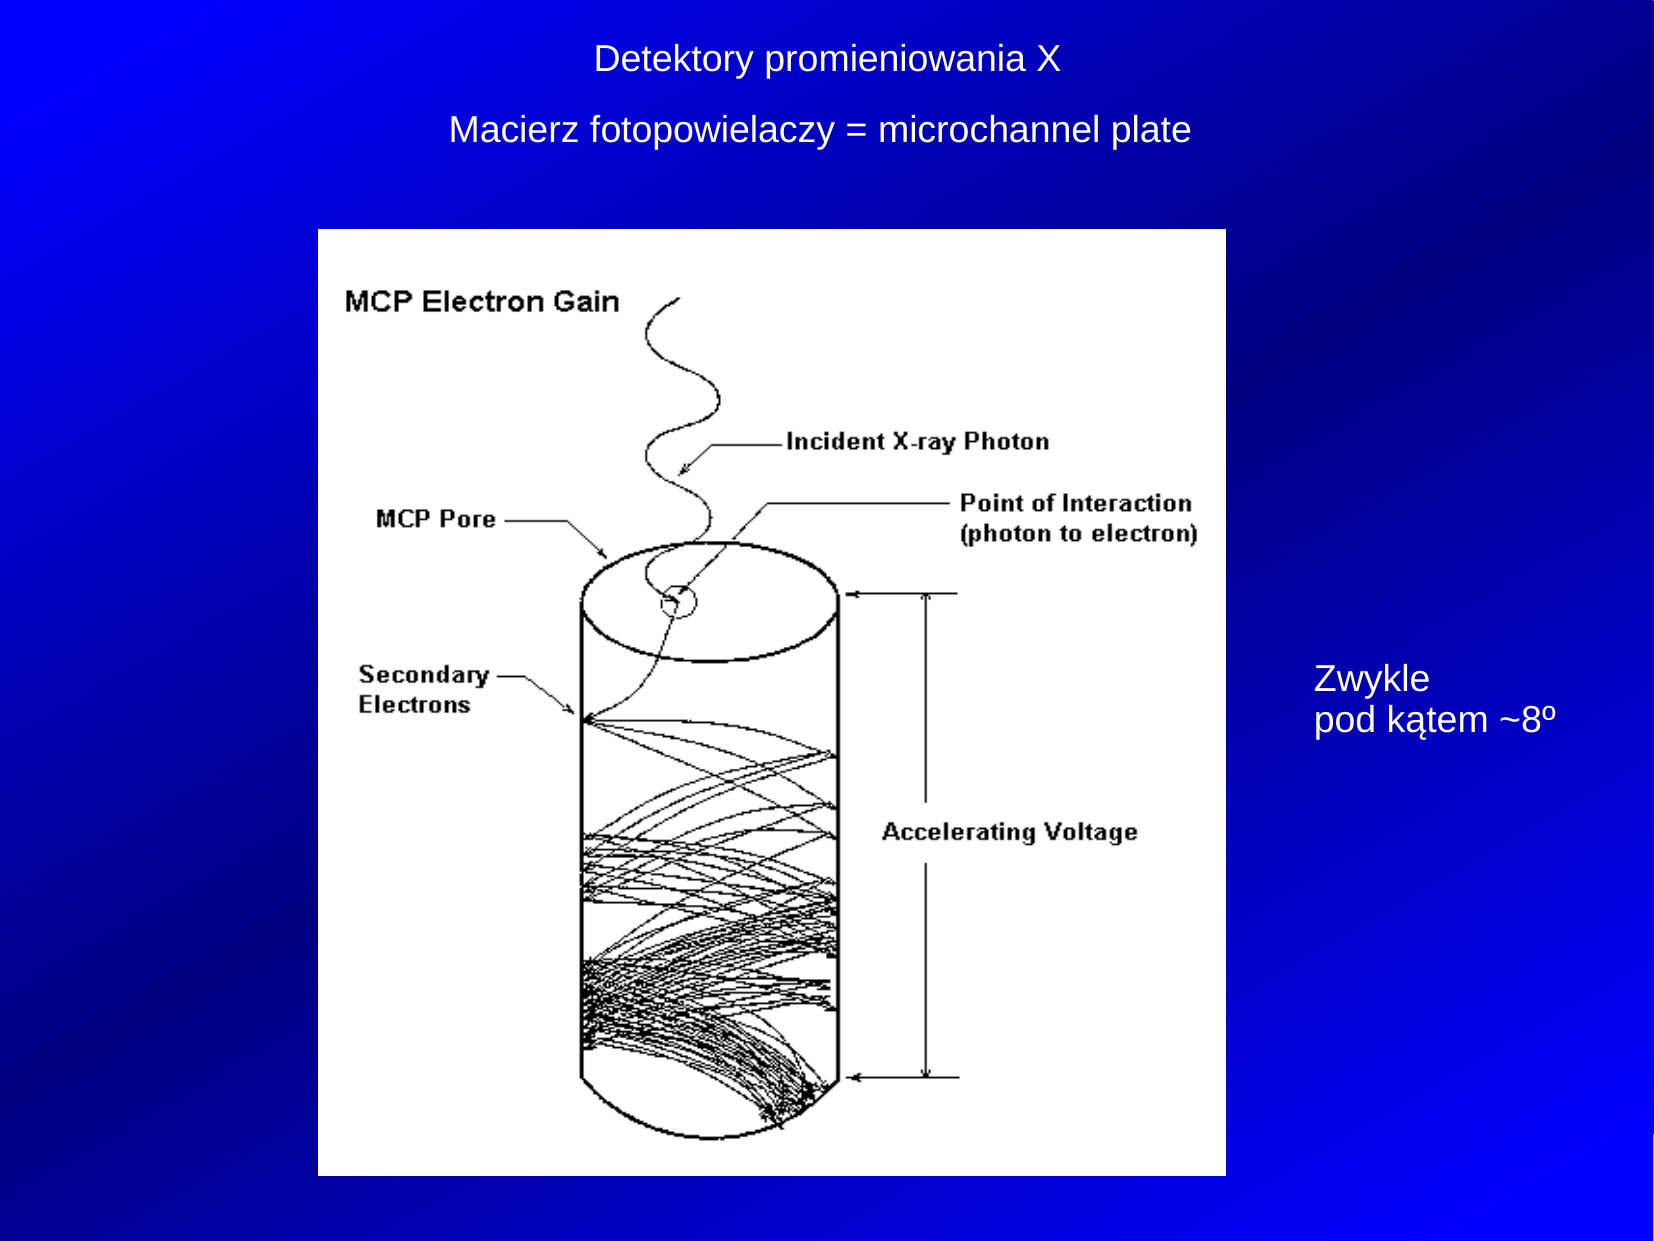

Detektory promieniowania X
Macierz fotopowielaczy = microchannel plate
Zwykle
pod kątem ~8º